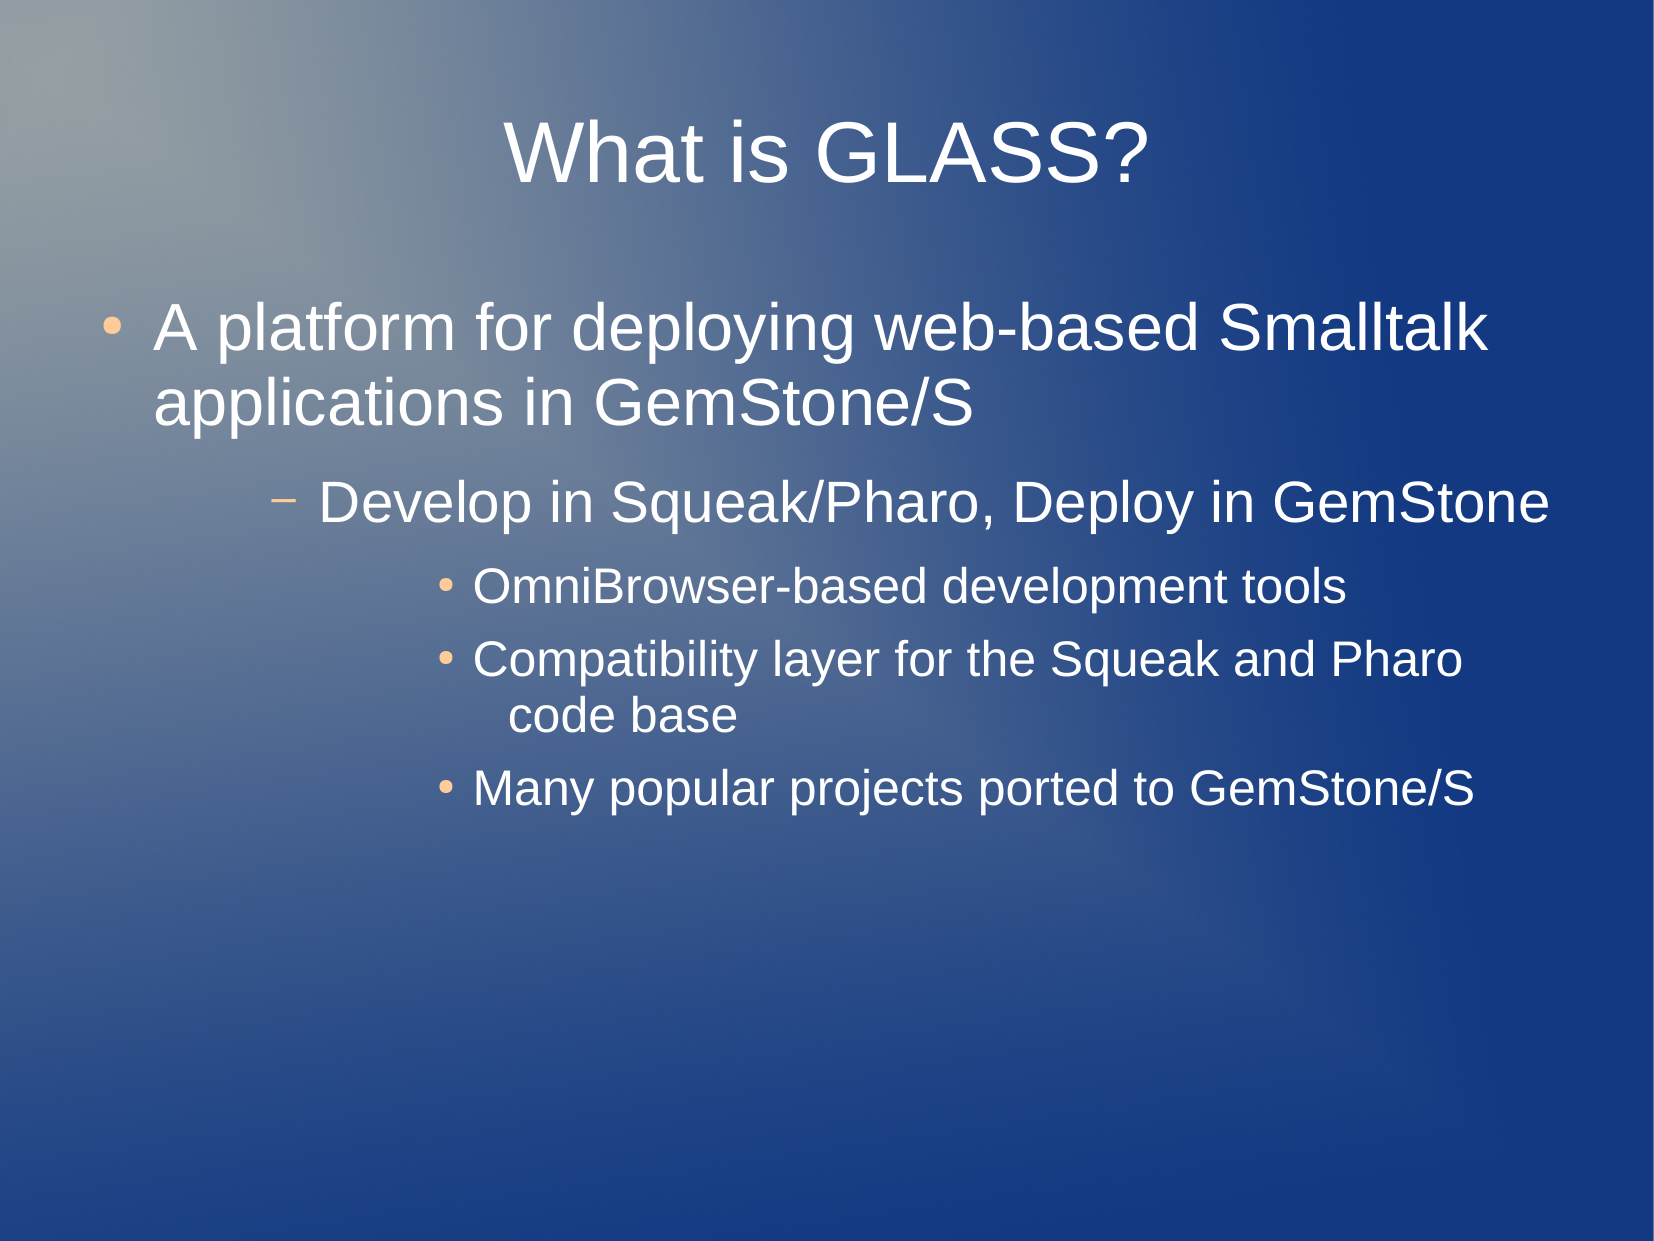

# What is GLASS?
A platform for deploying web-based Smalltalk applications in GemStone/S
Develop in Squeak/Pharo, Deploy in GemStone
OmniBrowser-based development tools
Compatibility layer for the Squeak and Pharo code base
Many popular projects ported to GemStone/S